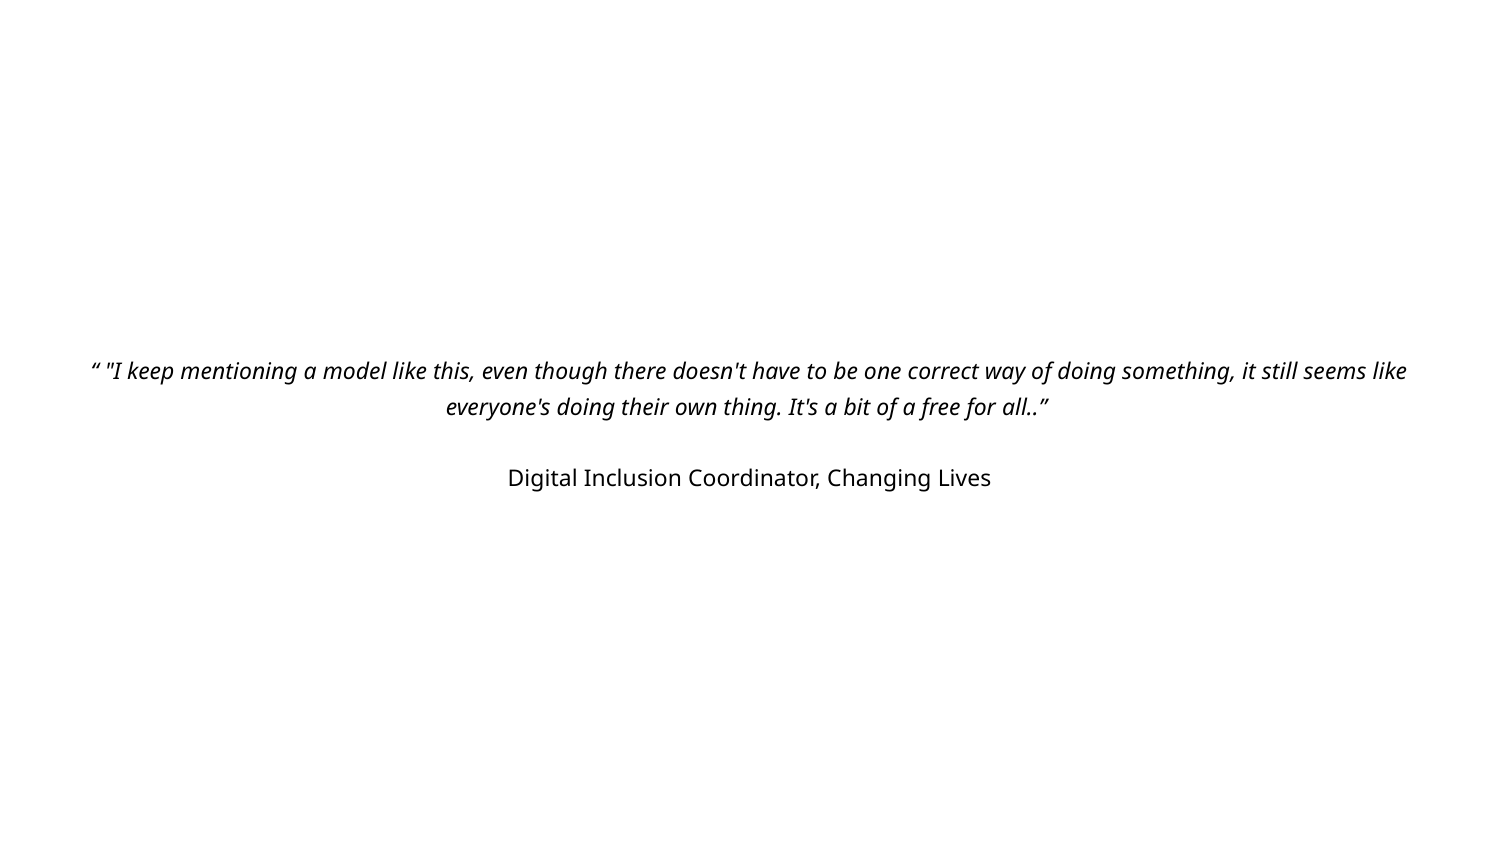

# “ "I keep mentioning a model like this, even though there doesn't have to be one correct way of doing something, it still seems like everyone's doing their own thing. It's a bit of a free for all..”
Digital Inclusion Coordinator, Changing Lives